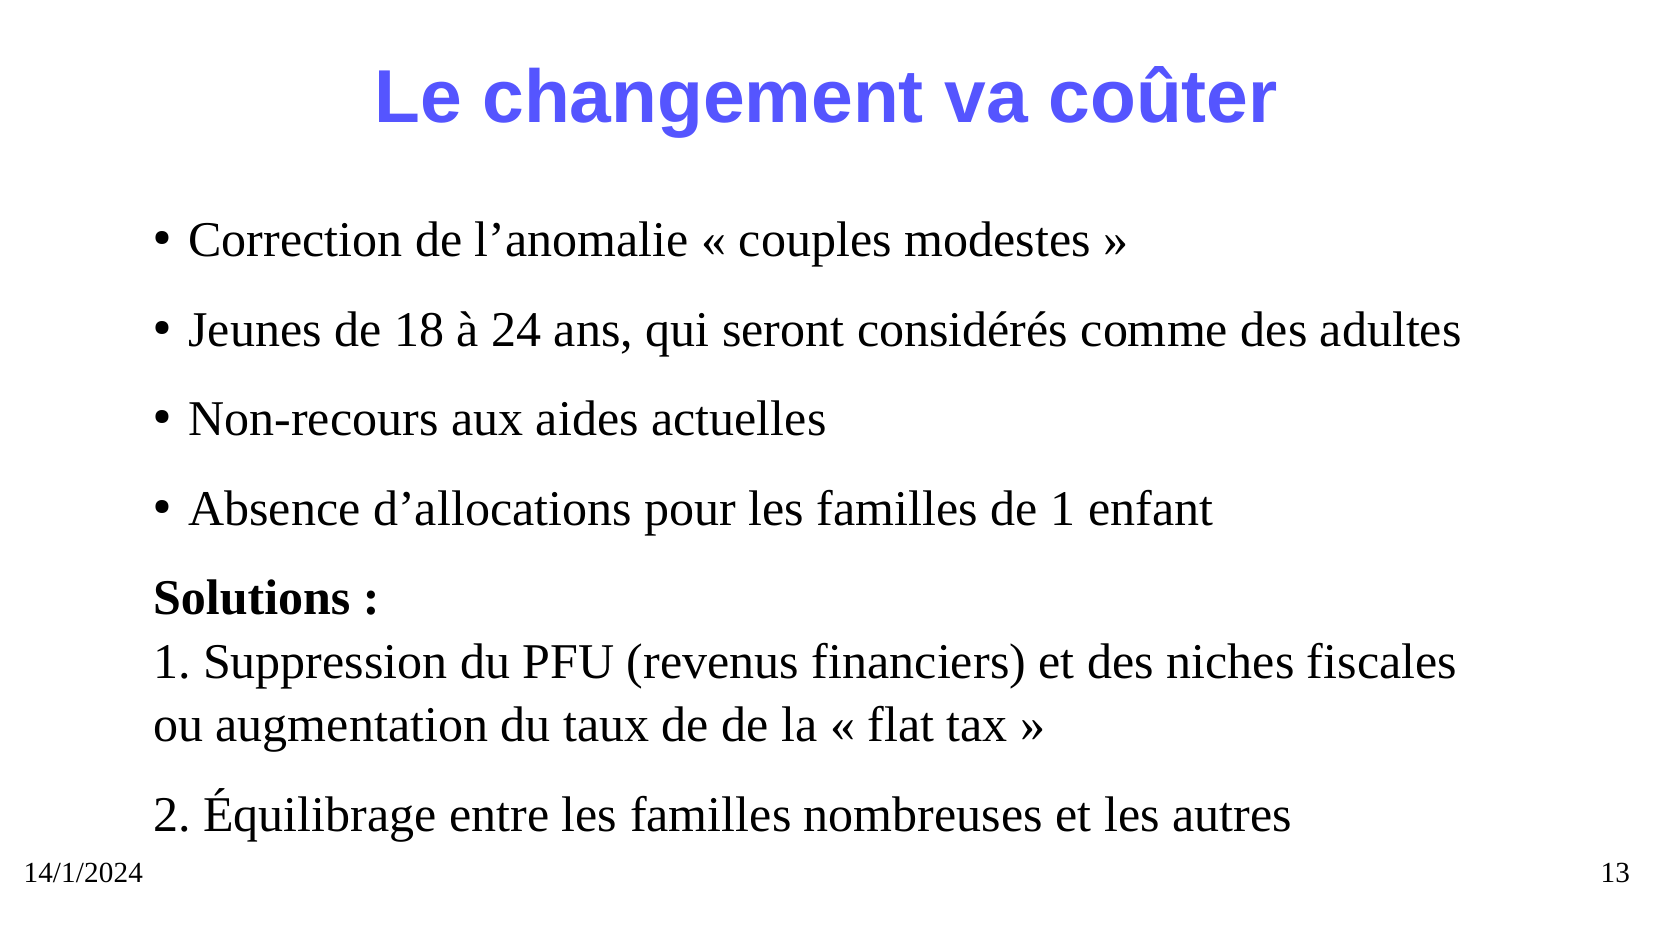

# Le changement va coûter
Correction de l’anomalie « couples modestes »
Jeunes de 18 à 24 ans, qui seront considérés comme des adultes
Non-recours aux aides actuelles
Absence d’allocations pour les familles de 1 enfant
Solutions :
1. Suppression du PFU (revenus financiers) et des niches fiscales
ou augmentation du taux de de la « flat tax »
2. Équilibrage entre les familles nombreuses et les autres
14/1/2024
13